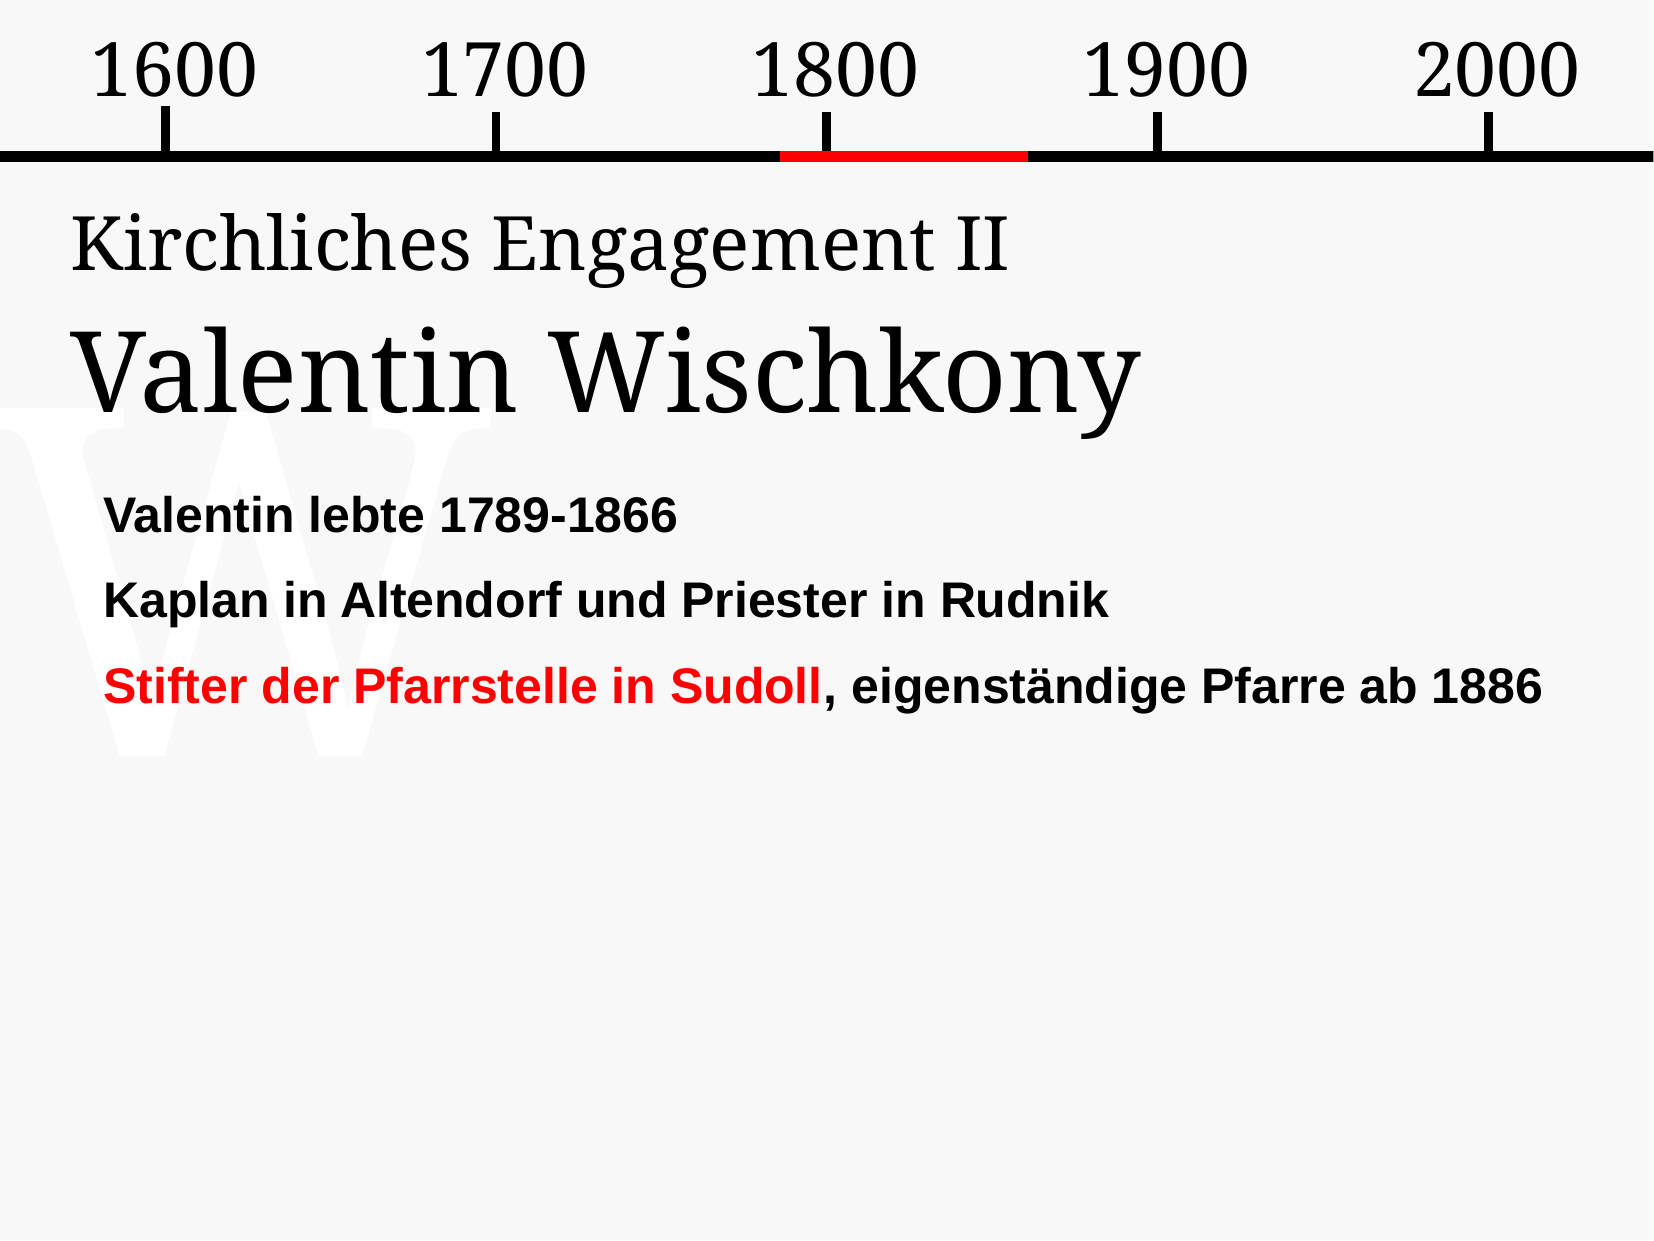

1600
1700
1800
1900
2000
# Kirchliches Engagement II Valentin Wischkony
W
Valentin lebte 1789-1866
Kaplan in Altendorf und Priester in Rudnik
Stifter der Pfarrstelle in Sudoll, eigenständige Pfarre ab 1886